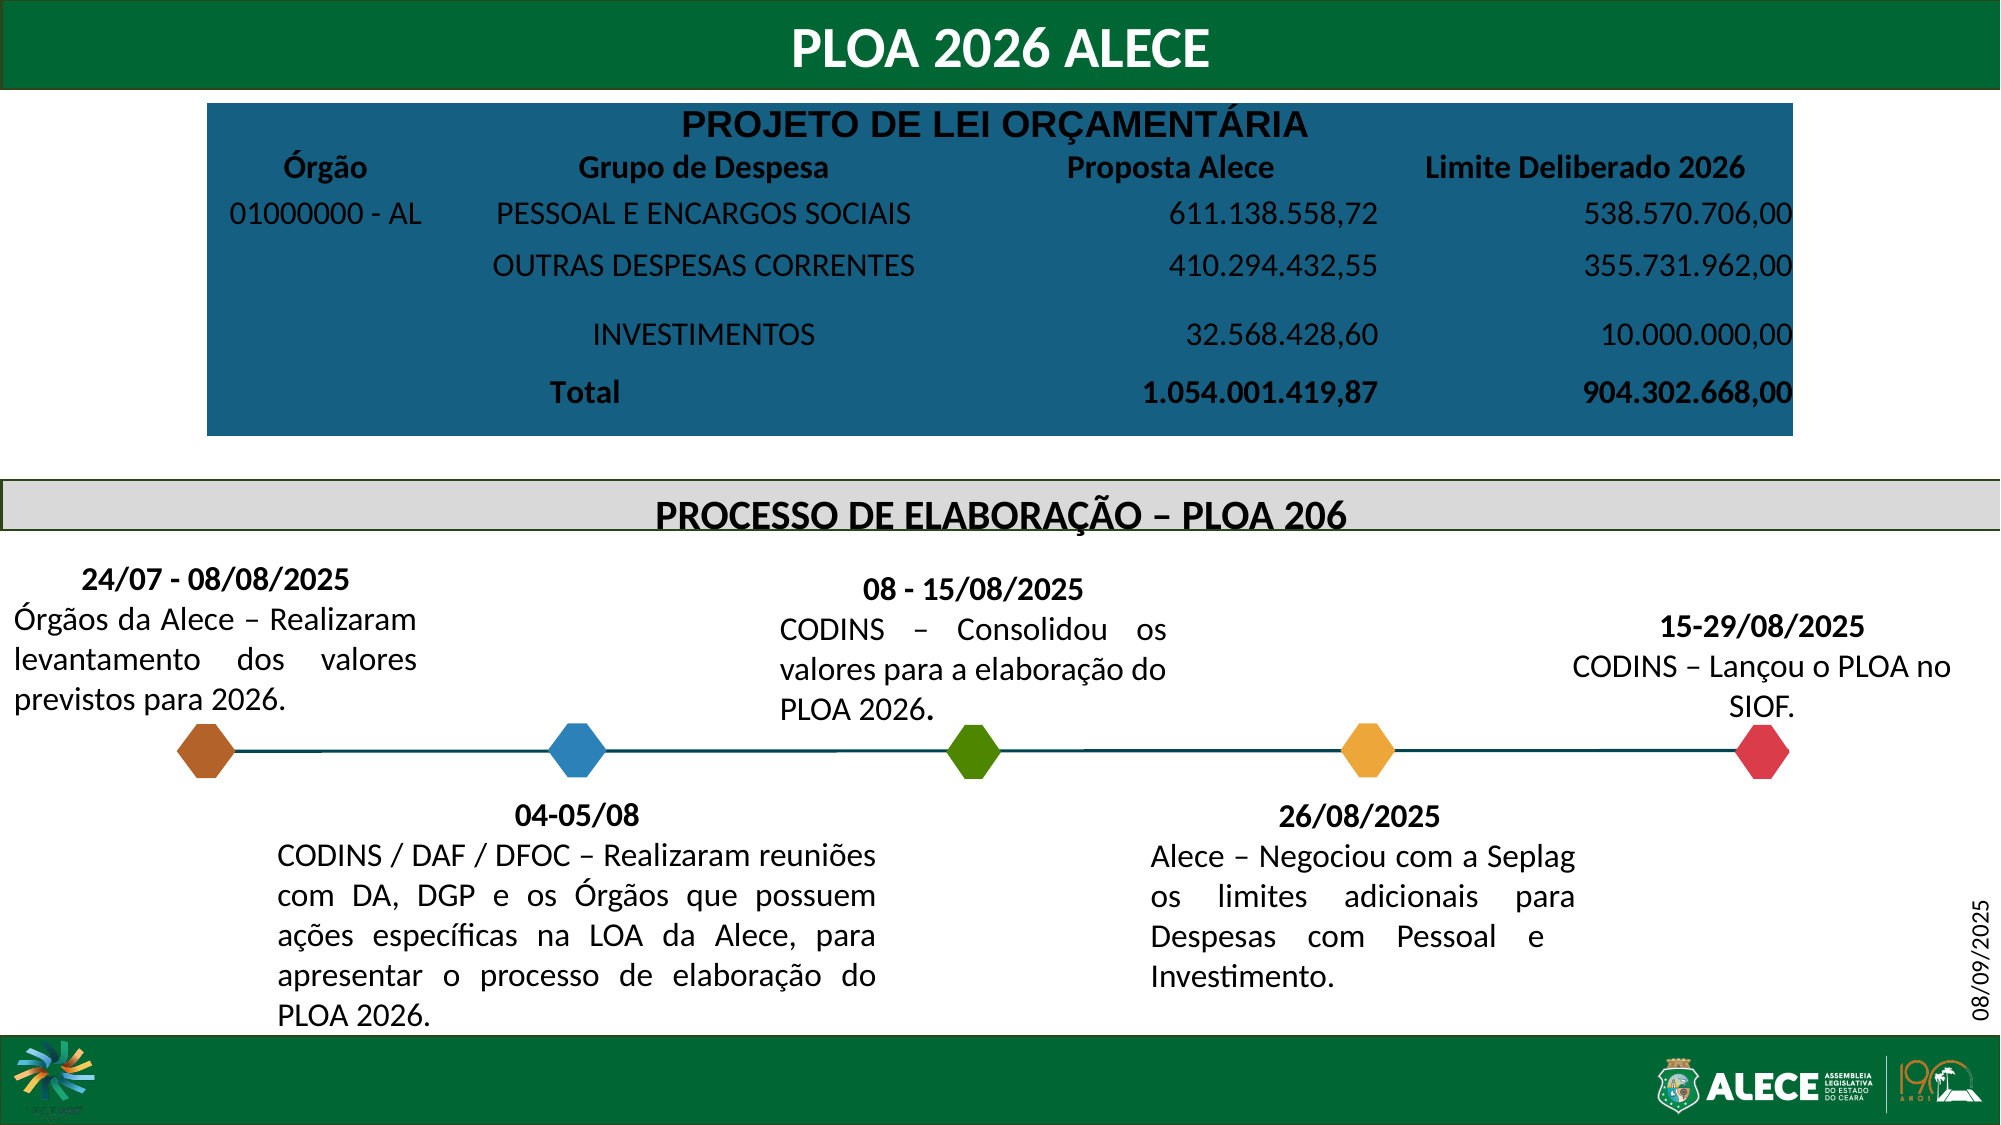

PLOA 2026 ALECE
| PROJETO DE LEI ORÇAMENTÁRIA | | | |
| --- | --- | --- | --- |
| Órgão | Grupo de Despesa | Proposta Alece | Limite Deliberado 2026 |
| 01000000 - AL | PESSOAL E ENCARGOS SOCIAIS | 611.138.558,72 | 538.570.706,00 |
| | OUTRAS DESPESAS CORRENTES | 410.294.432,55 | 355.731.962,00 |
| | INVESTIMENTOS | 32.568.428,60 | 10.000.000,00 |
| Total | | 1.054.001.419,87 | 904.302.668,00 |
PROCESSO DE ELABORAÇÃO – PLOA 206
24/07 - 08/08/2025
Órgãos da Alece – Realizaram levantamento dos valores previstos para 2026.
08 - 15/08/2025
CODINS – Consolidou os valores para a elaboração do PLOA 2026.
15-29/08/2025
CODINS – Lançou o PLOA no SIOF.
04-05/08
CODINS / DAF / DFOC – Realizaram reuniões com DA, DGP e os Órgãos que possuem ações específicas na LOA da Alece, para apresentar o processo de elaboração do PLOA 2026.
26/08/2025
Alece – Negociou com a Seplag os limites adicionais para Despesas com Pessoal e Investimento.
08/09/2025